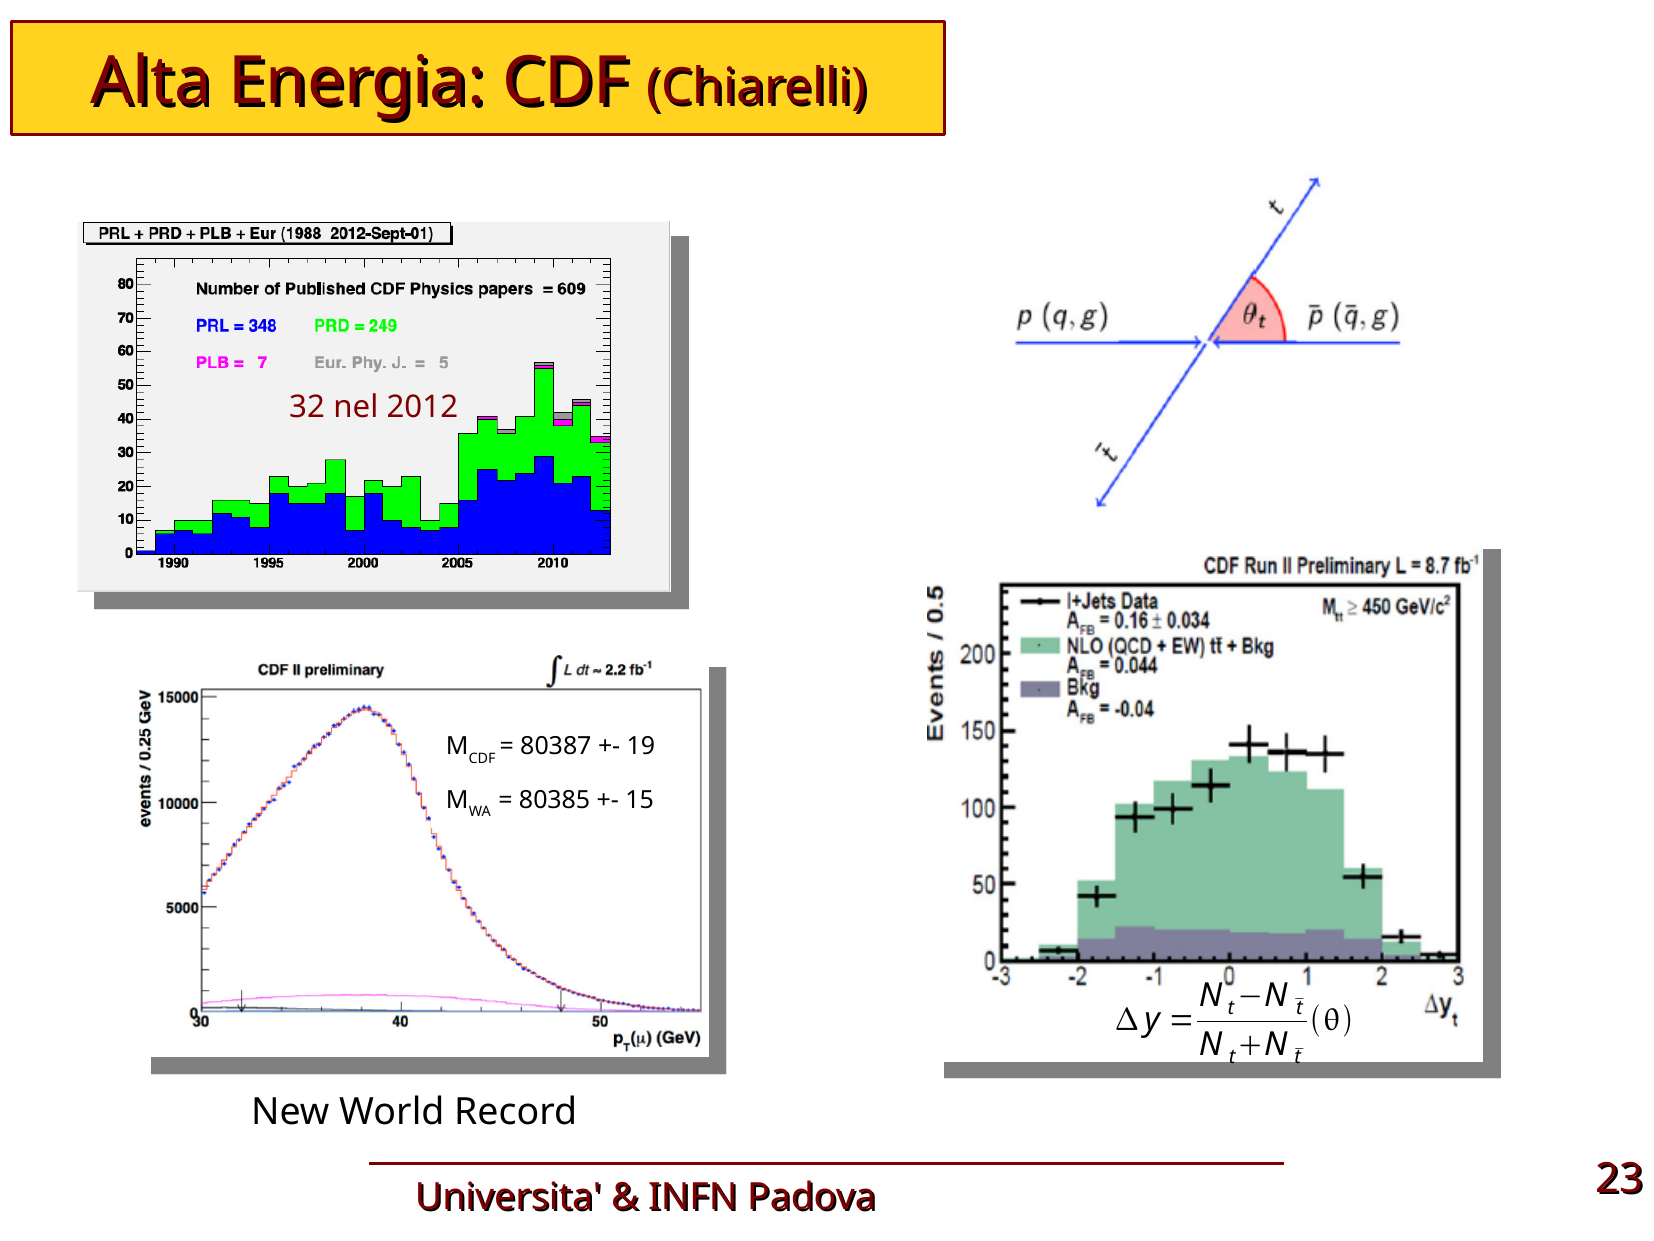

# Alta Energia: CDF (Chiarelli)
32 nel 2012
MCDF = 80387 +- 19
MWA = 80385 +- 15
New World Record